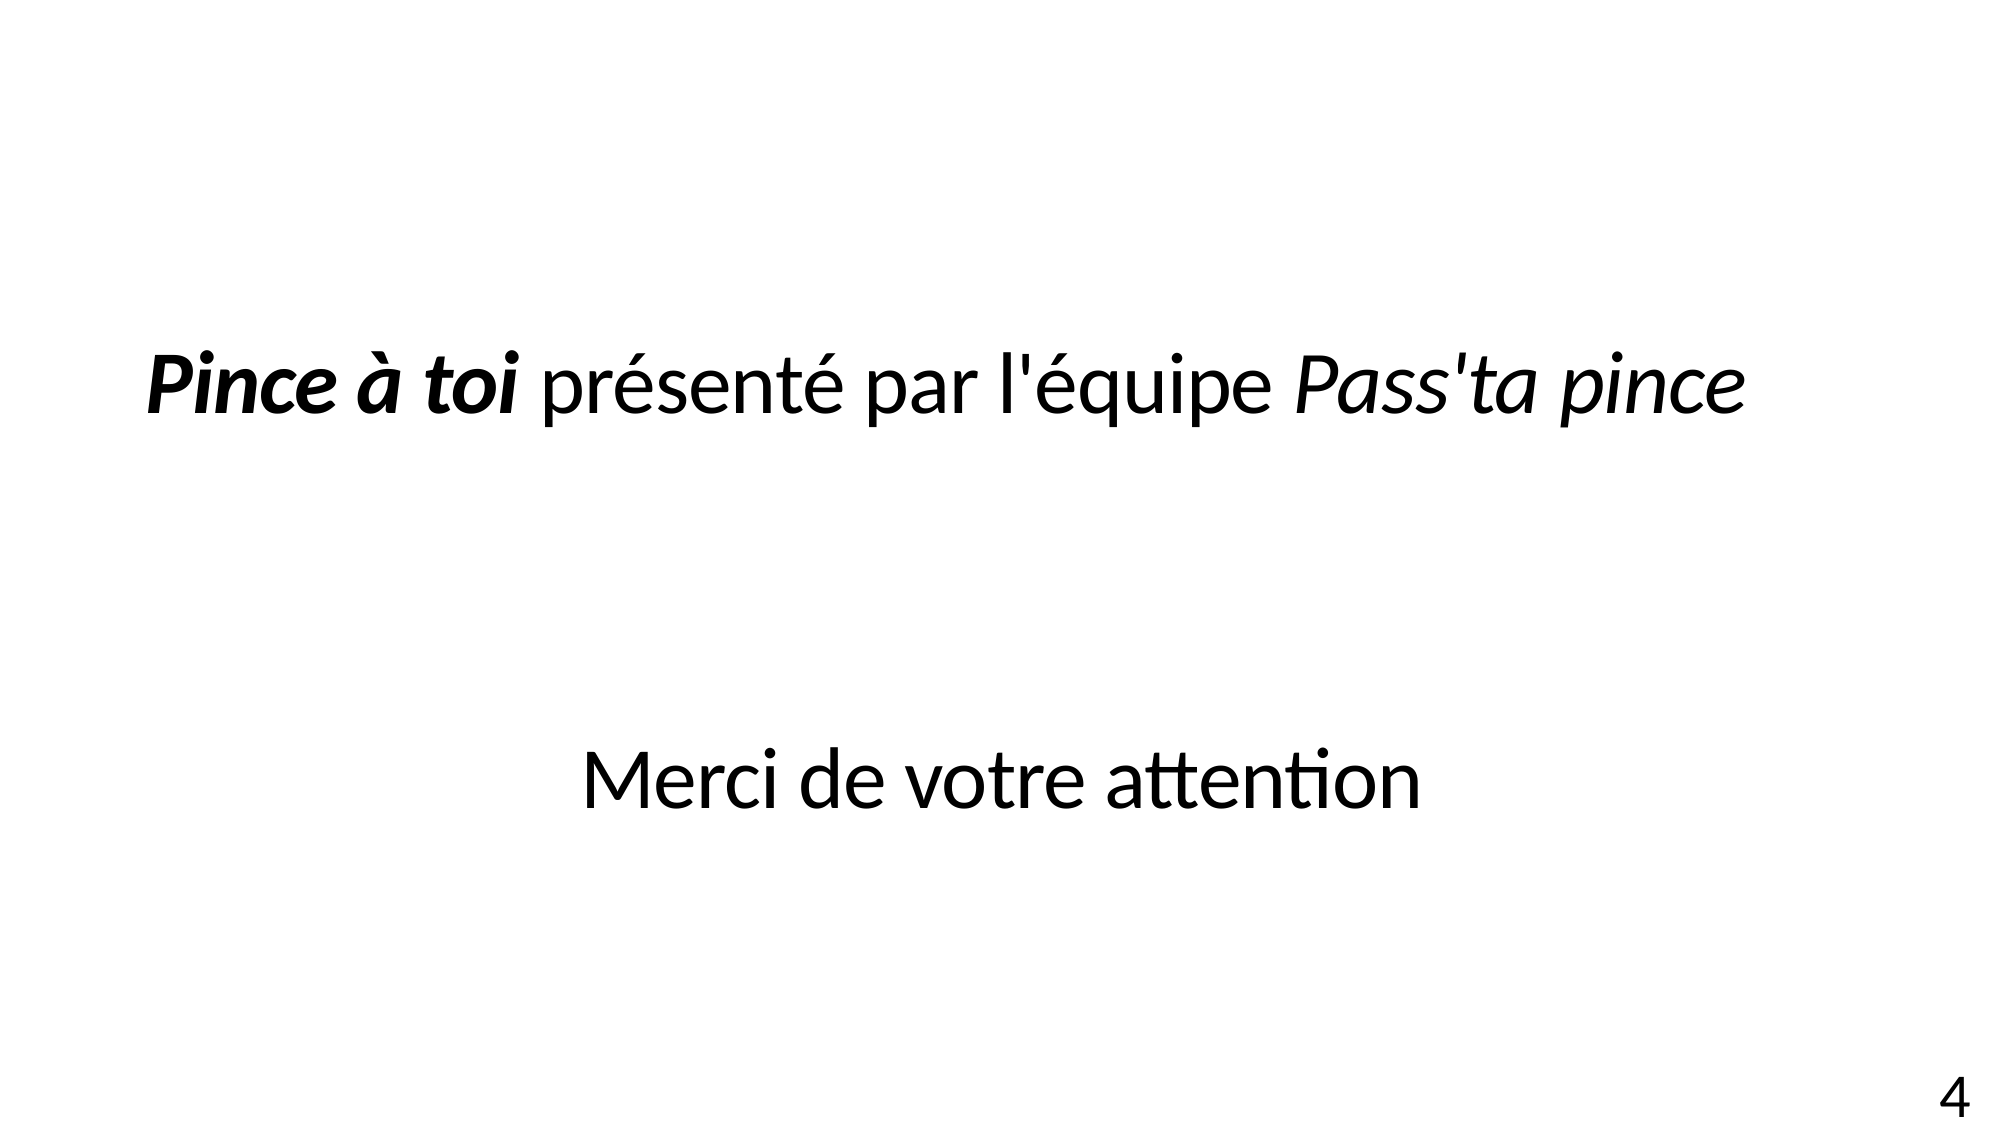

Pince à toi présenté par l'équipe Pass'ta pince
Merci de votre attention
4